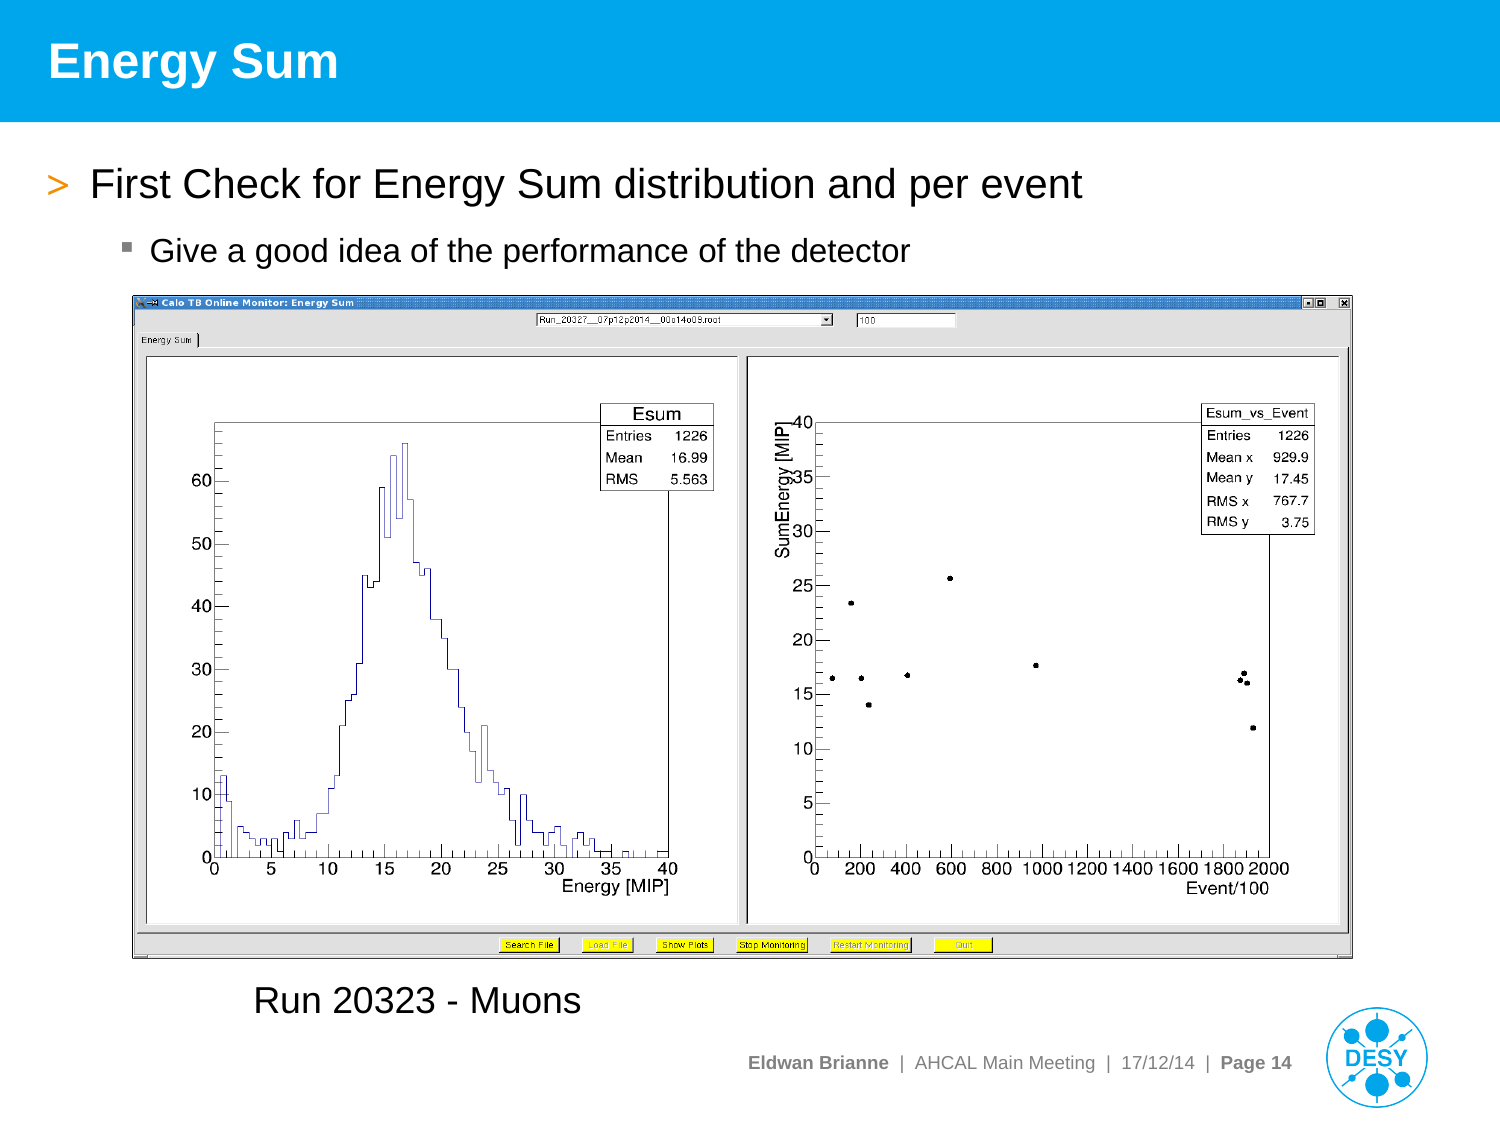

# Energy Sum
First Check for Energy Sum distribution and per event
Give a good idea of the performance of the detector
Run 20323 - Muons